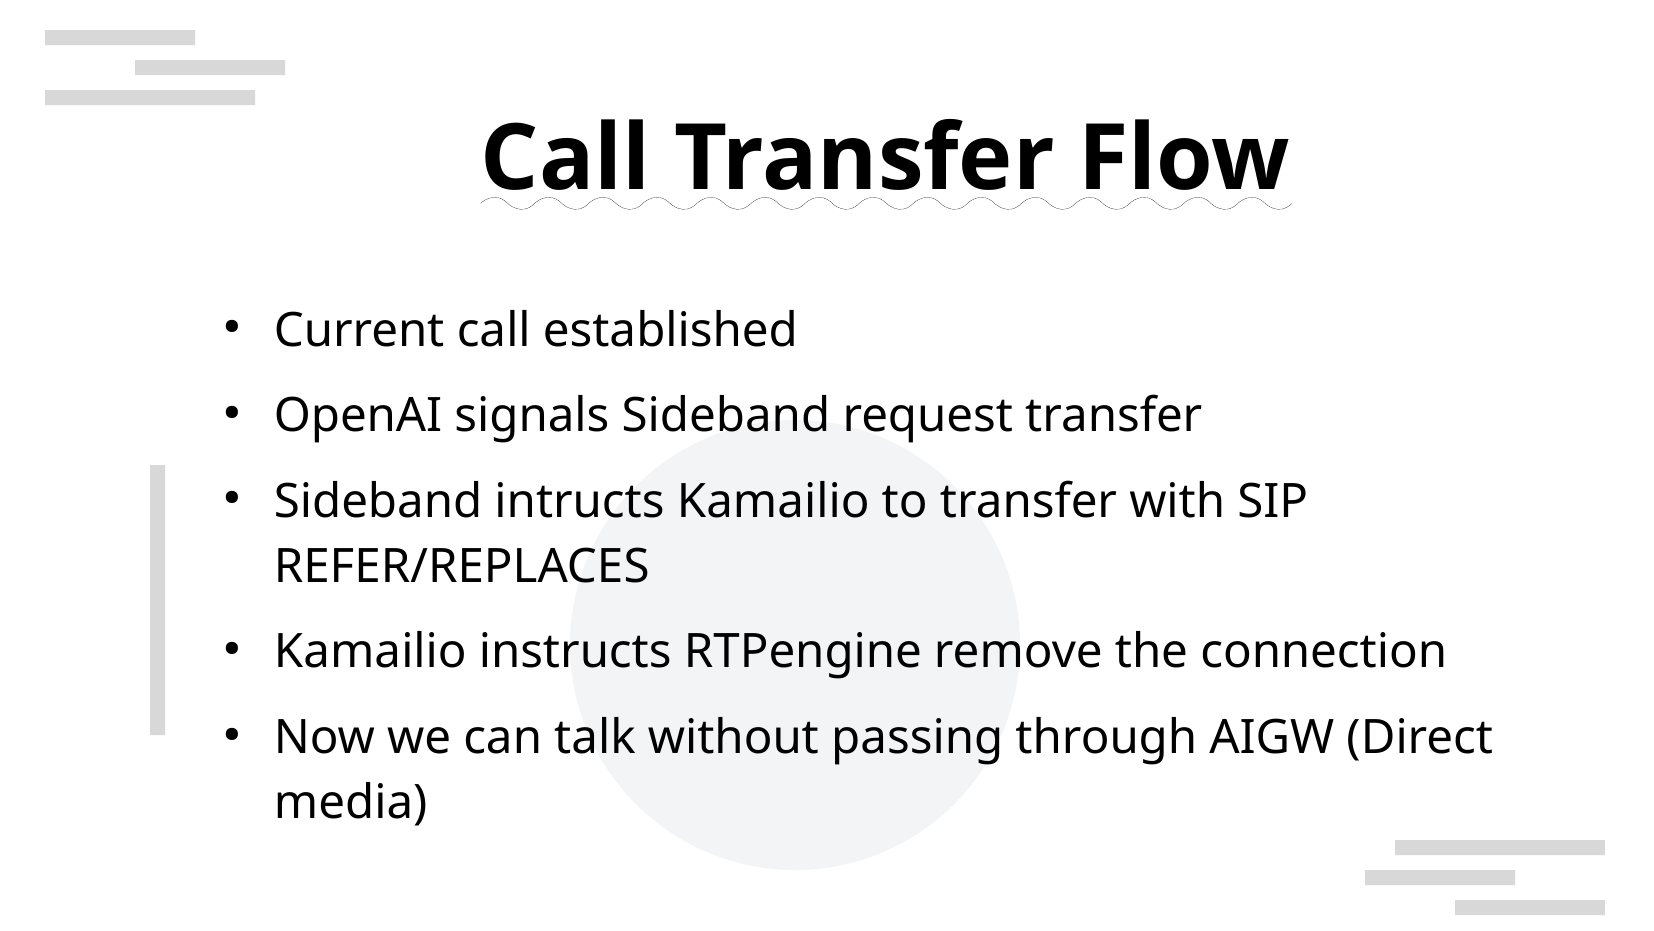

# Call Transfer Flow
Current call established
OpenAI signals Sideband request transfer
Sideband intructs Kamailio to transfer with SIP REFER/REPLACES
Kamailio instructs RTPengine remove the connection
Now we can talk without passing through AIGW (Direct media)